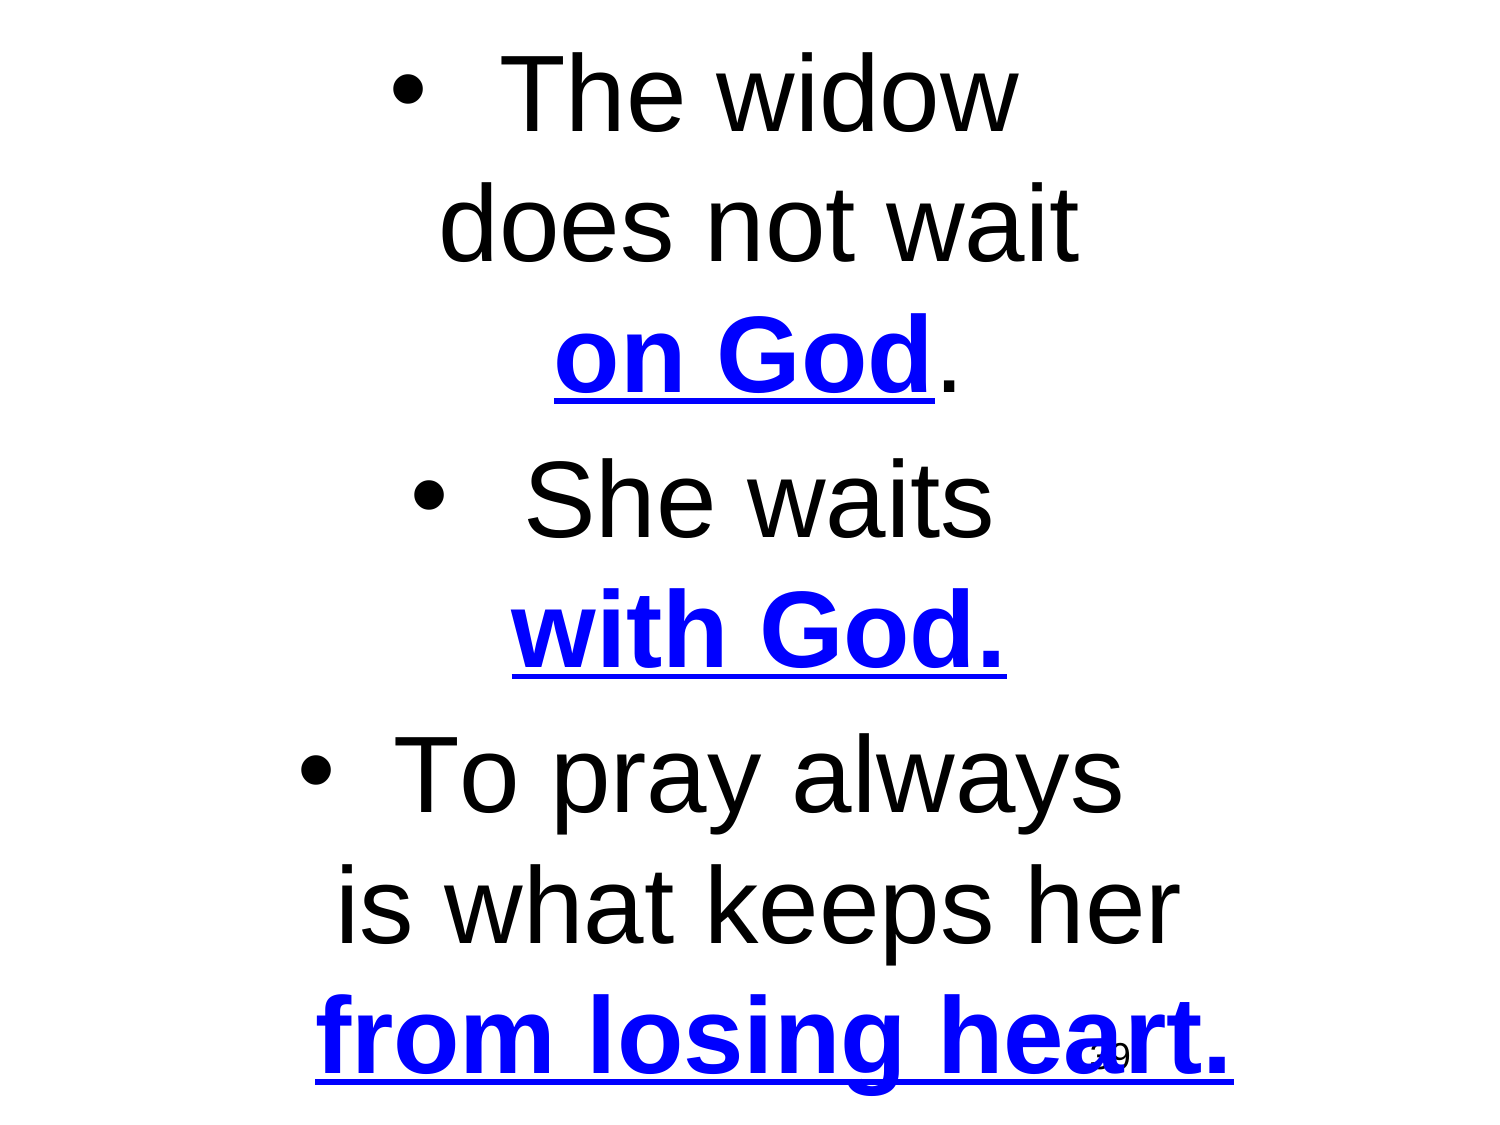

# The widow does not wait on God.
She waits
with God.
To pray always
is what keeps her
from losing heart.
39